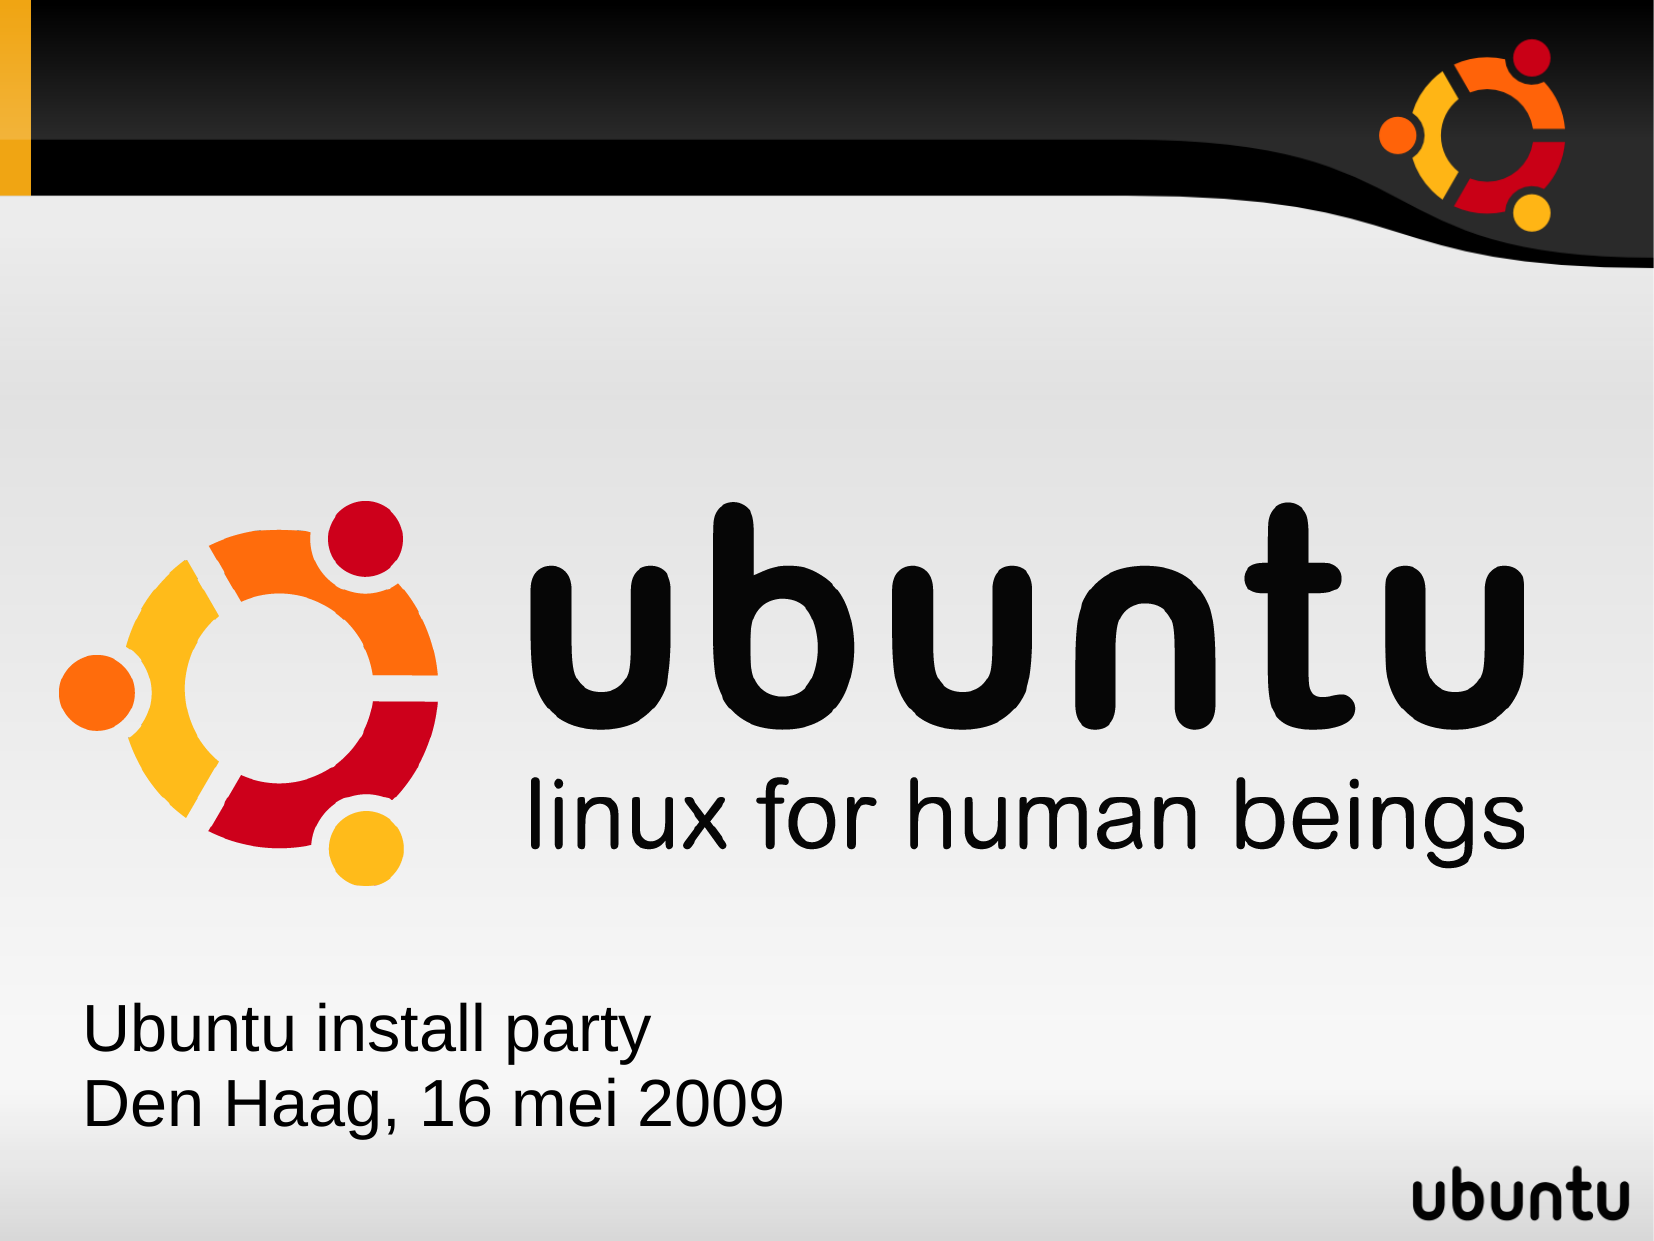

# Ubuntu install party Den Haag, 16 mei 2009